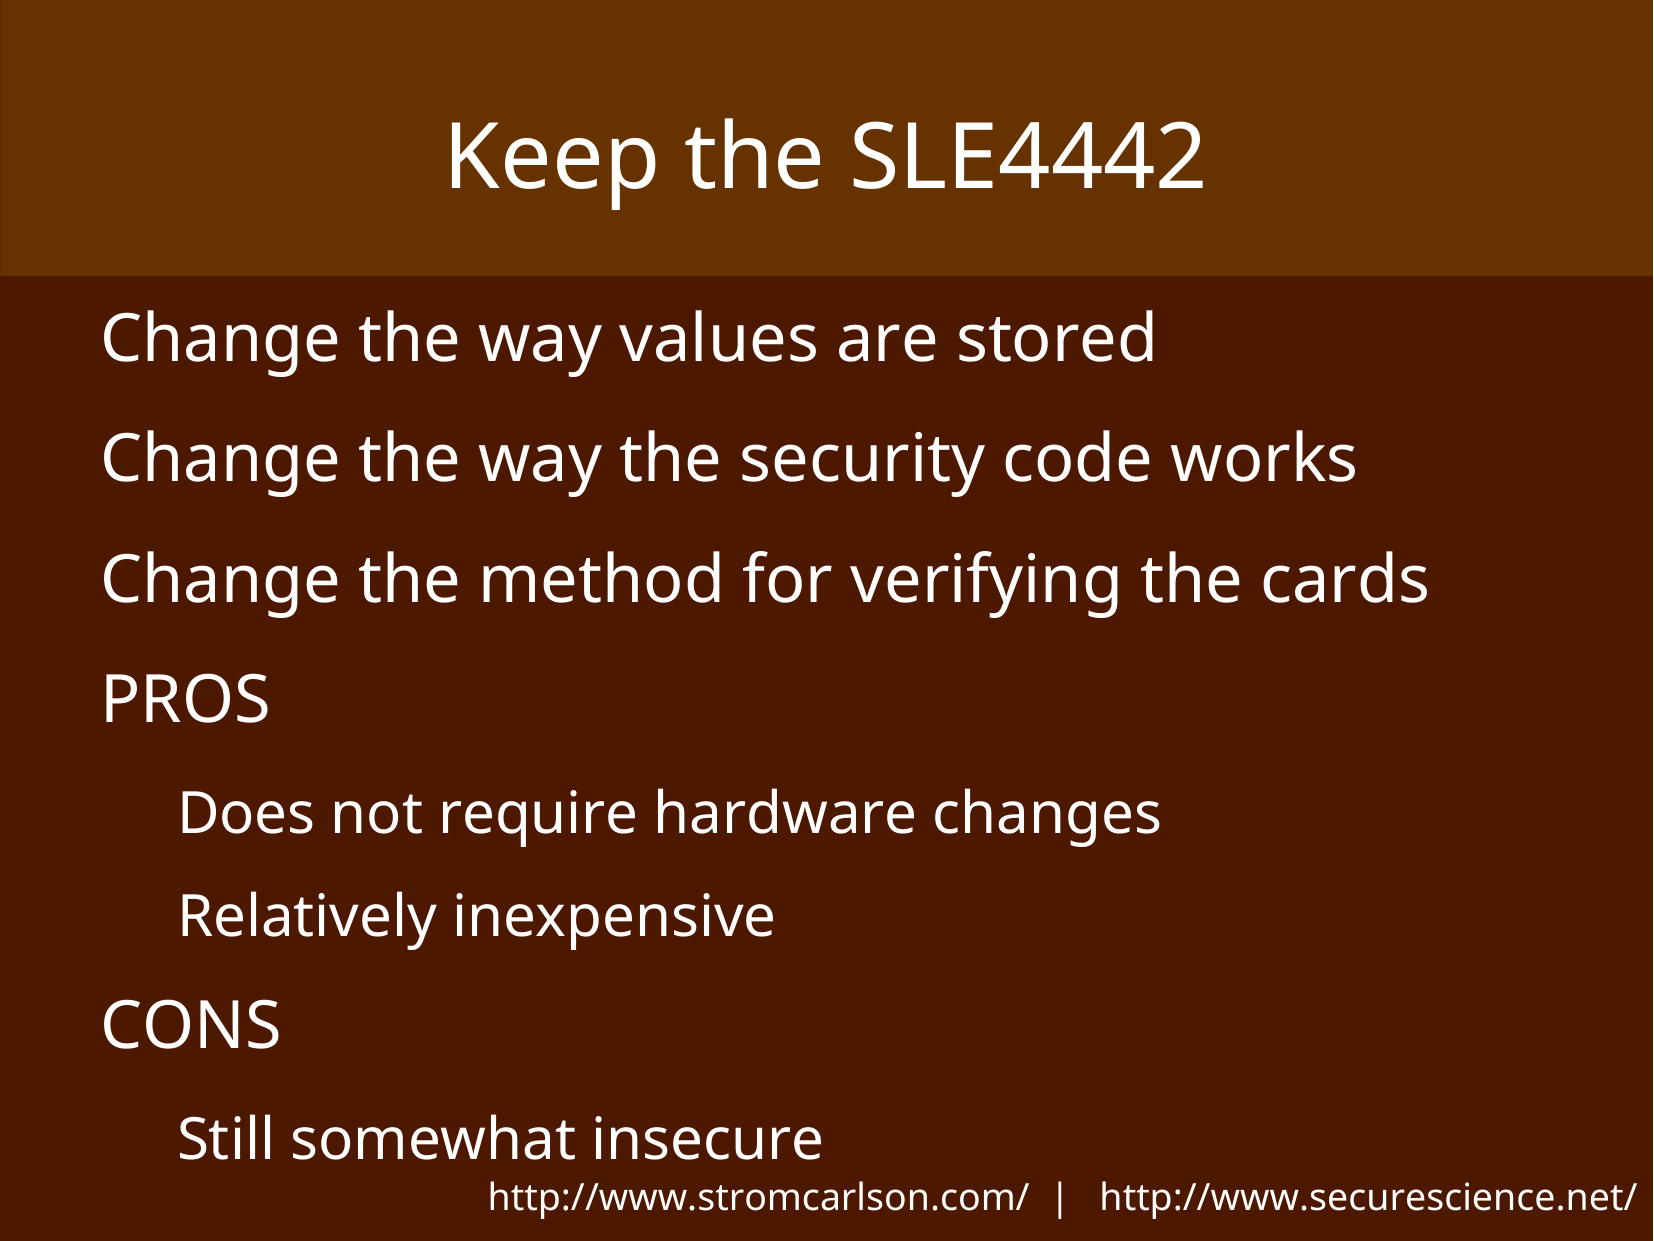

# Keep the SLE4442
Change the way values are stored
Change the way the security code works
Change the method for verifying the cards
PROS
Does not require hardware changes
Relatively inexpensive
CONS
Still somewhat insecure